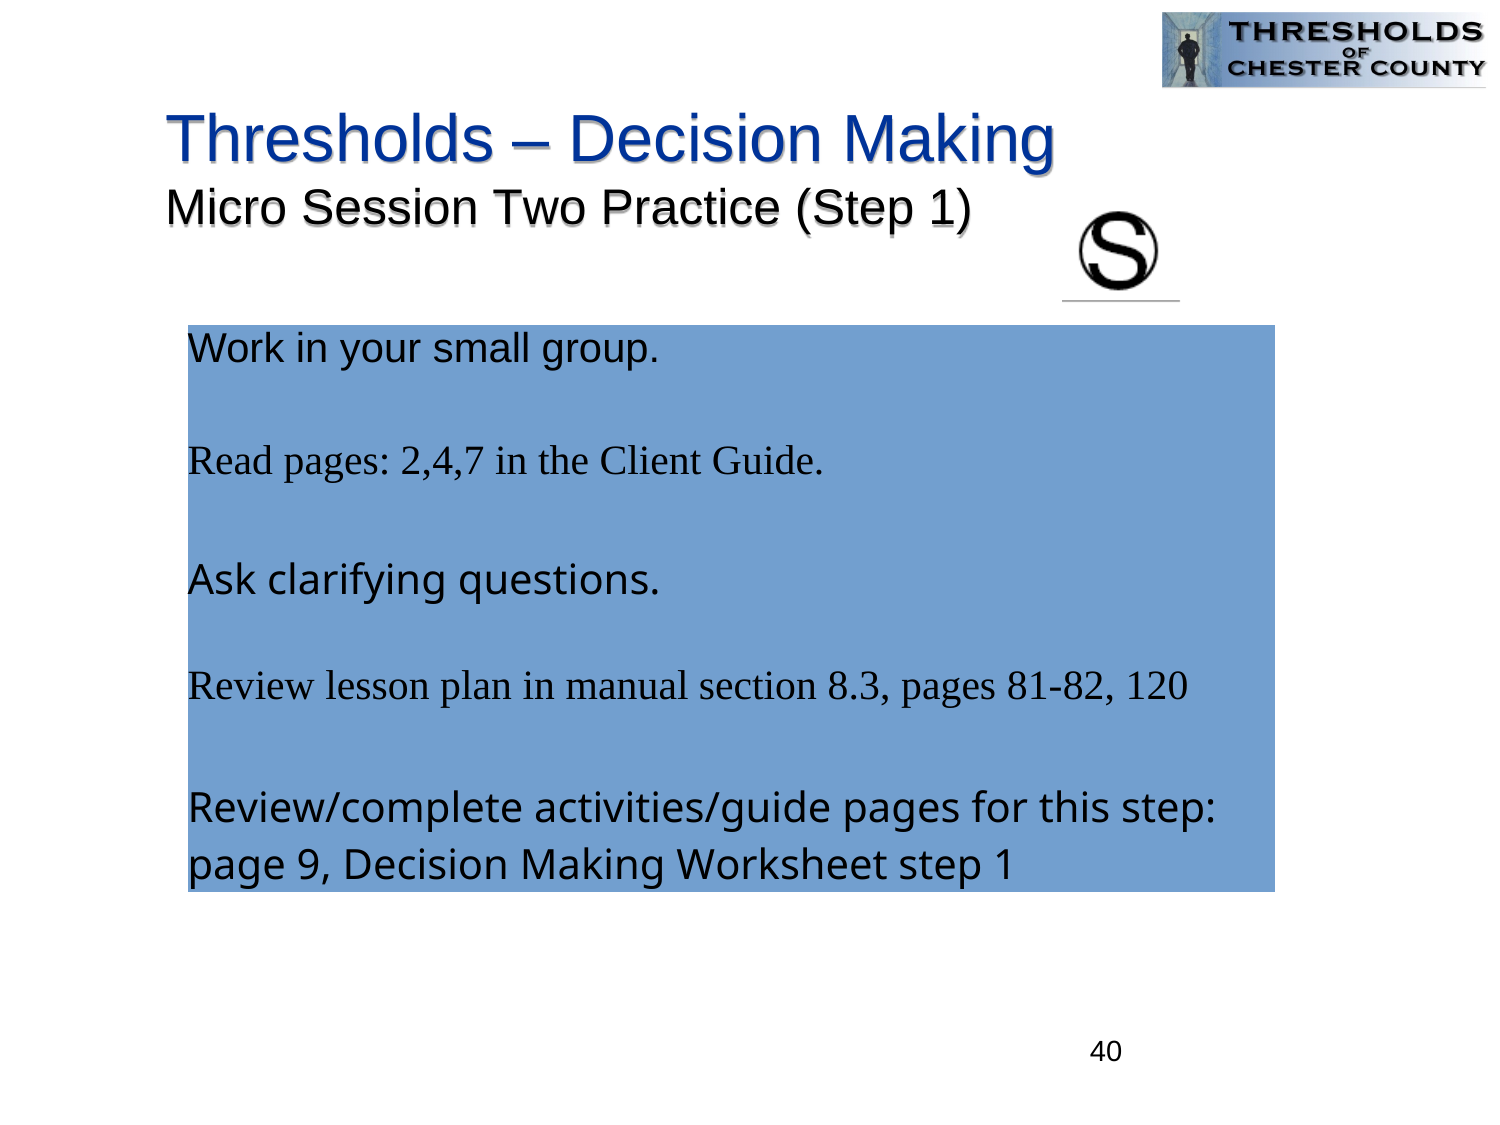

# Thresholds – Decision Making Micro Session Two Practice (Step 1)
| Work in your small group. |
| --- |
| Read pages: 2,4,7 in the Client Guide. |
| Ask clarifying questions. |
| Review lesson plan in manual section 8.3, pages 81-82, 120 |
| Review/complete activities/guide pages for this step: page 9, Decision Making Worksheet step 1 |
28